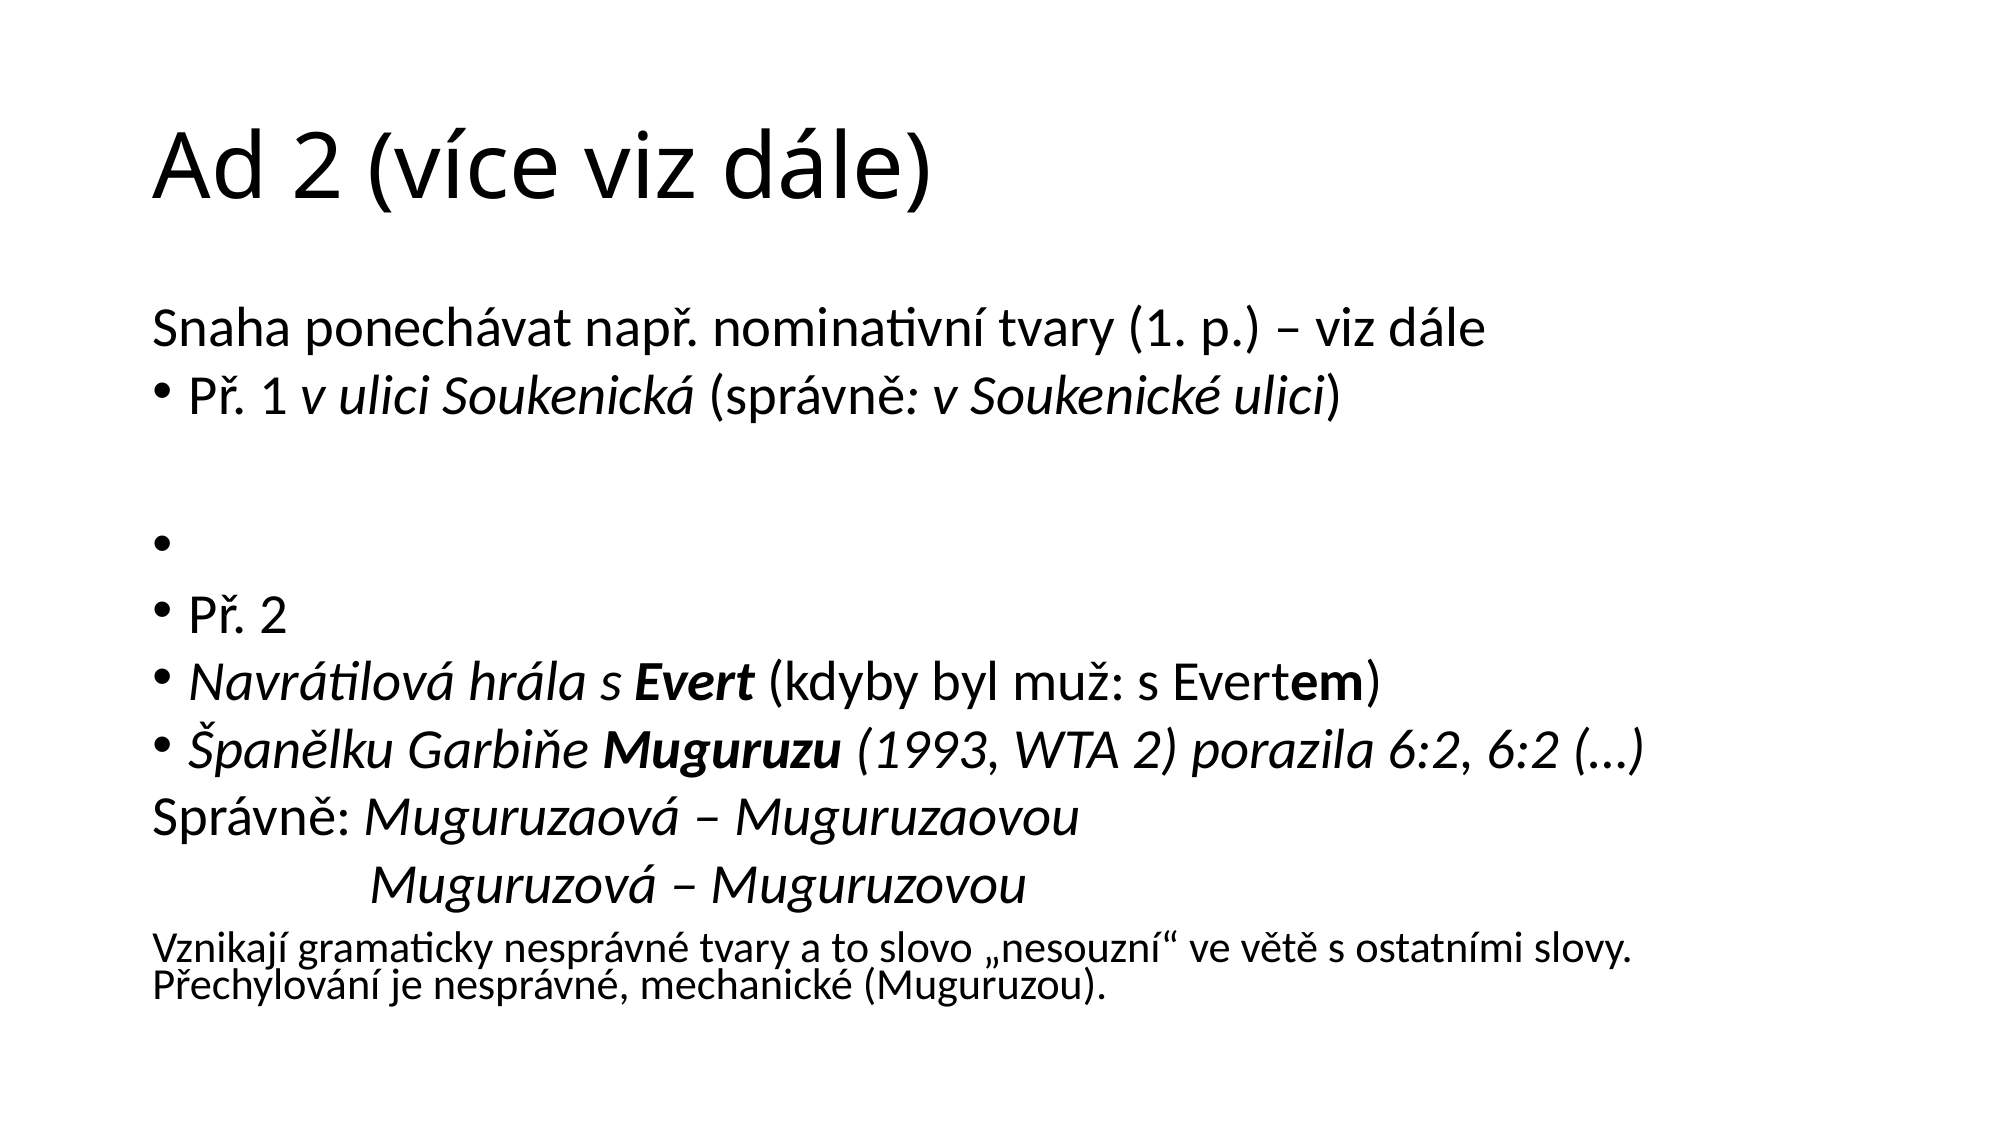

# Ad 2 (více viz dále)
Snaha ponechávat např. nominativní tvary (1. p.) – viz dále
Př. 1 v ulici Soukenická (správně: v Soukenické ulici)
Př. 2
Navrátilová hrála s Evert (kdyby byl muž: s Evertem)
Španělku Garbiňe Muguruzu (1993, WTA 2) porazila 6:2, 6:2 (…)
Správně: Muguruzaová – Muguruzaovou
 Muguruzová – Muguruzovou
Vznikají gramaticky nesprávné tvary a to slovo „nesouzní“ ve větě s ostatními slovy. Přechylování je nesprávné, mechanické (Muguruzou).